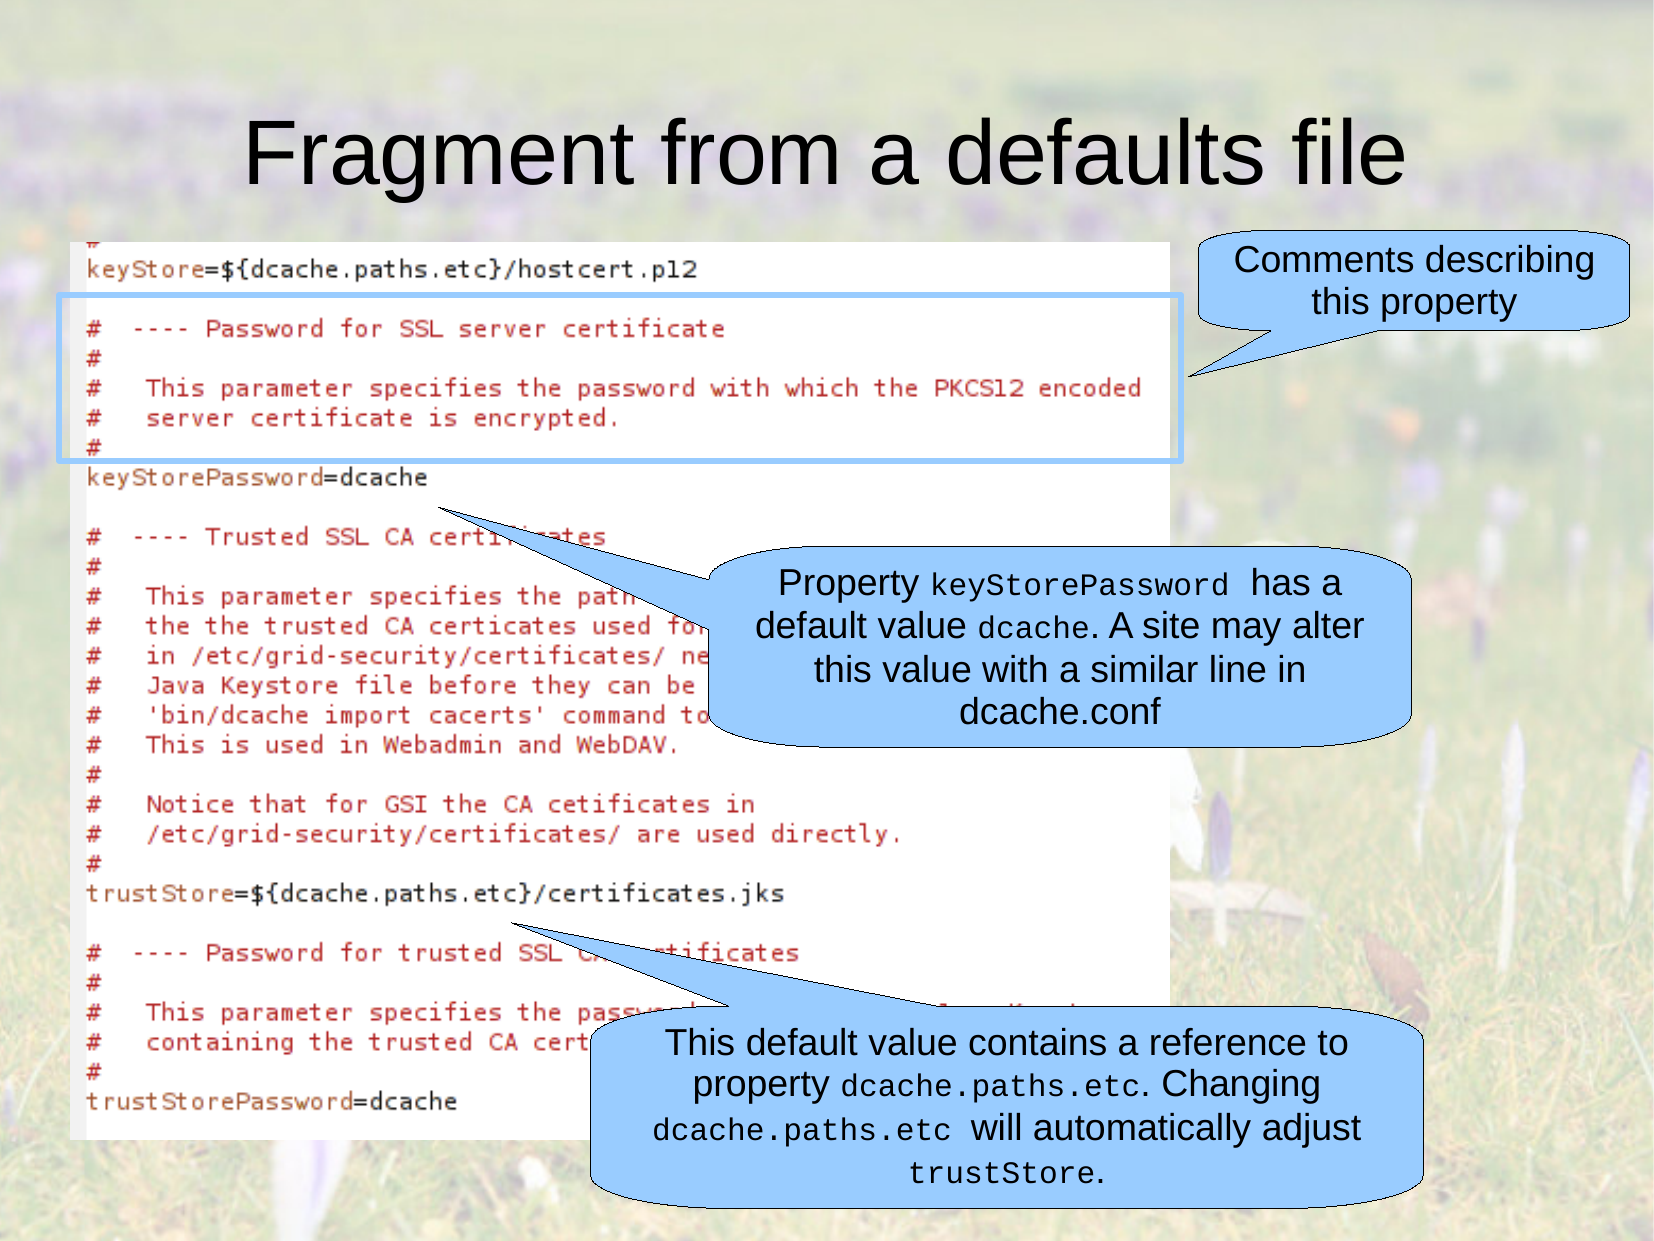

# Fragment from a defaults file
Comments describing this property
Property keyStorePassword has a default value dcache. A site may alter this value with a similar line in dcache.conf
This default value contains a reference to property dcache.paths.etc. Changing dcache.paths.etc will automatically adjust trustStore.